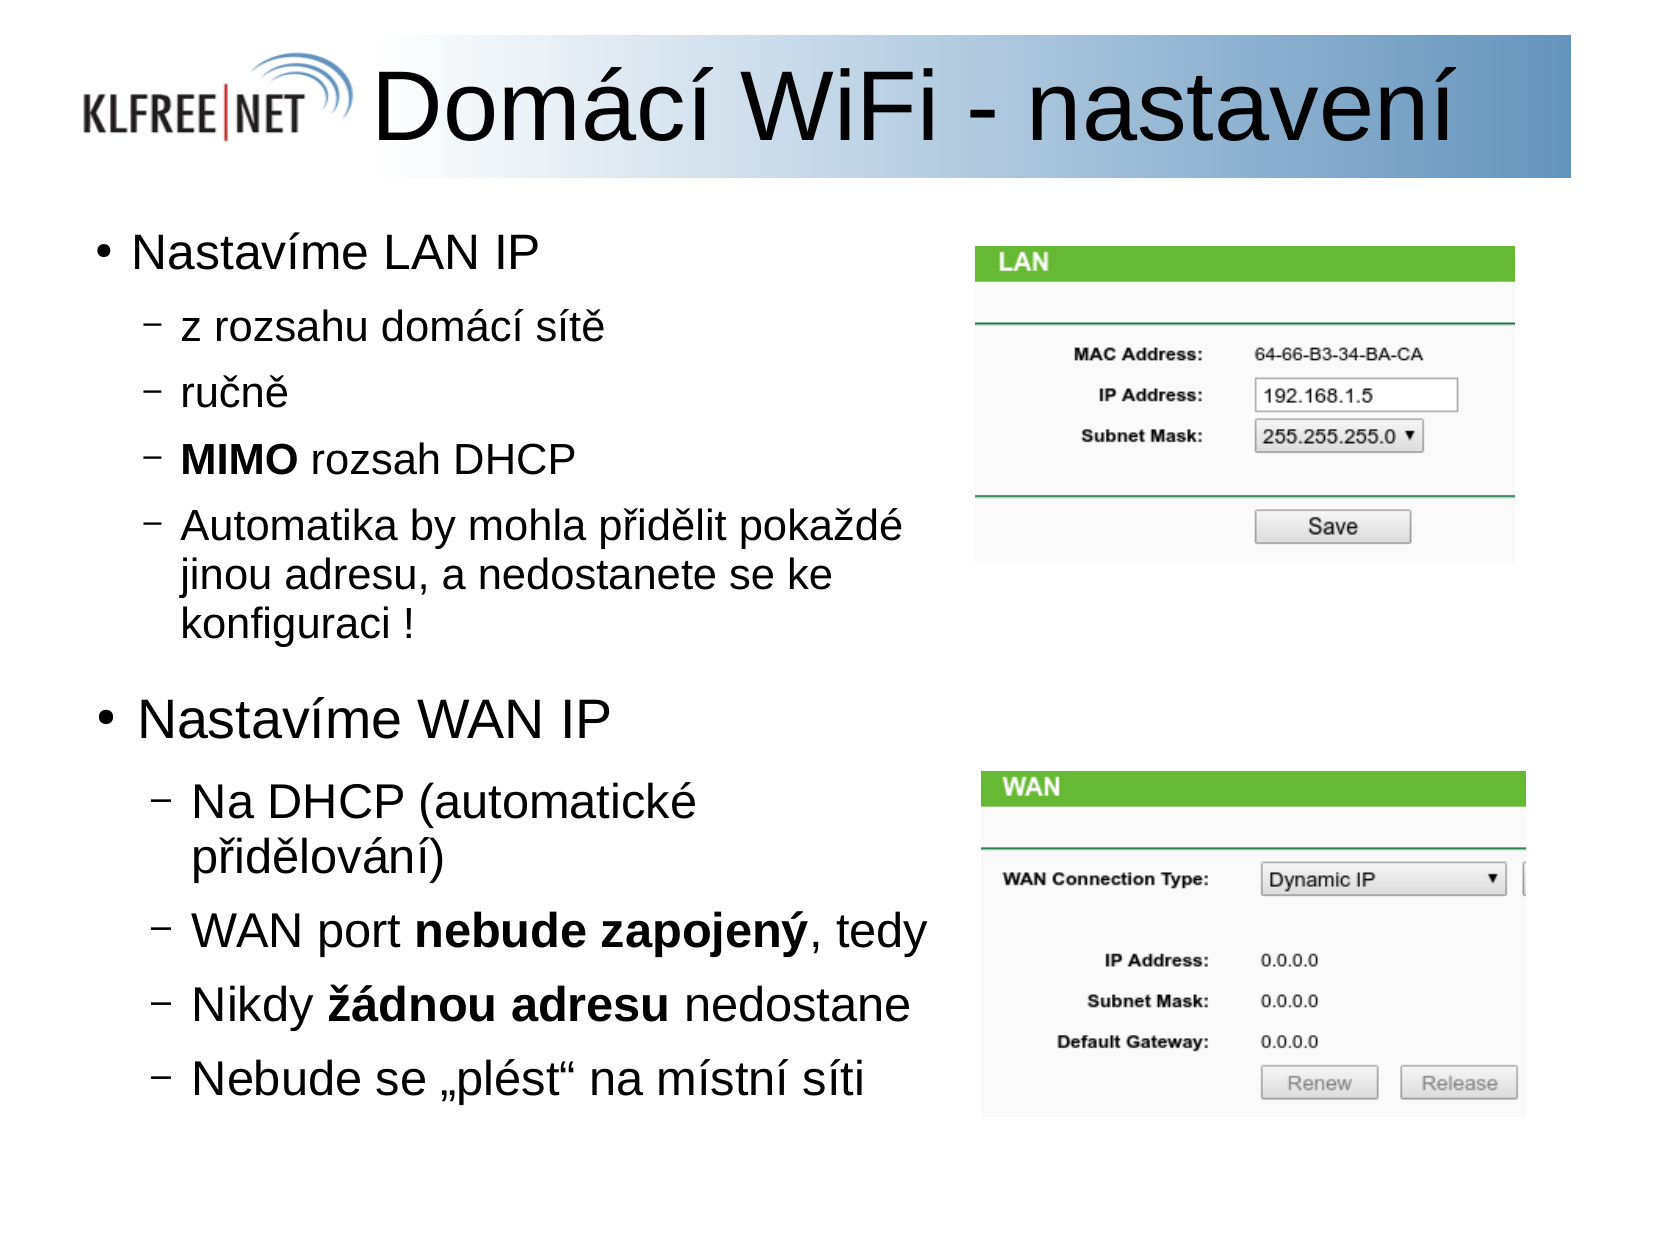

# Domácí WiFi - nastavení
Nastavíme LAN IP
z rozsahu domácí sítě
ručně
MIMO rozsah DHCP
Automatika by mohla přidělit pokaždé jinou adresu, a nedostanete se ke konfiguraci !
Nastavíme WAN IP
Na DHCP (automatické přidělování)
WAN port nebude zapojený, tedy
Nikdy žádnou adresu nedostane
Nebude se „plést“ na místní síti